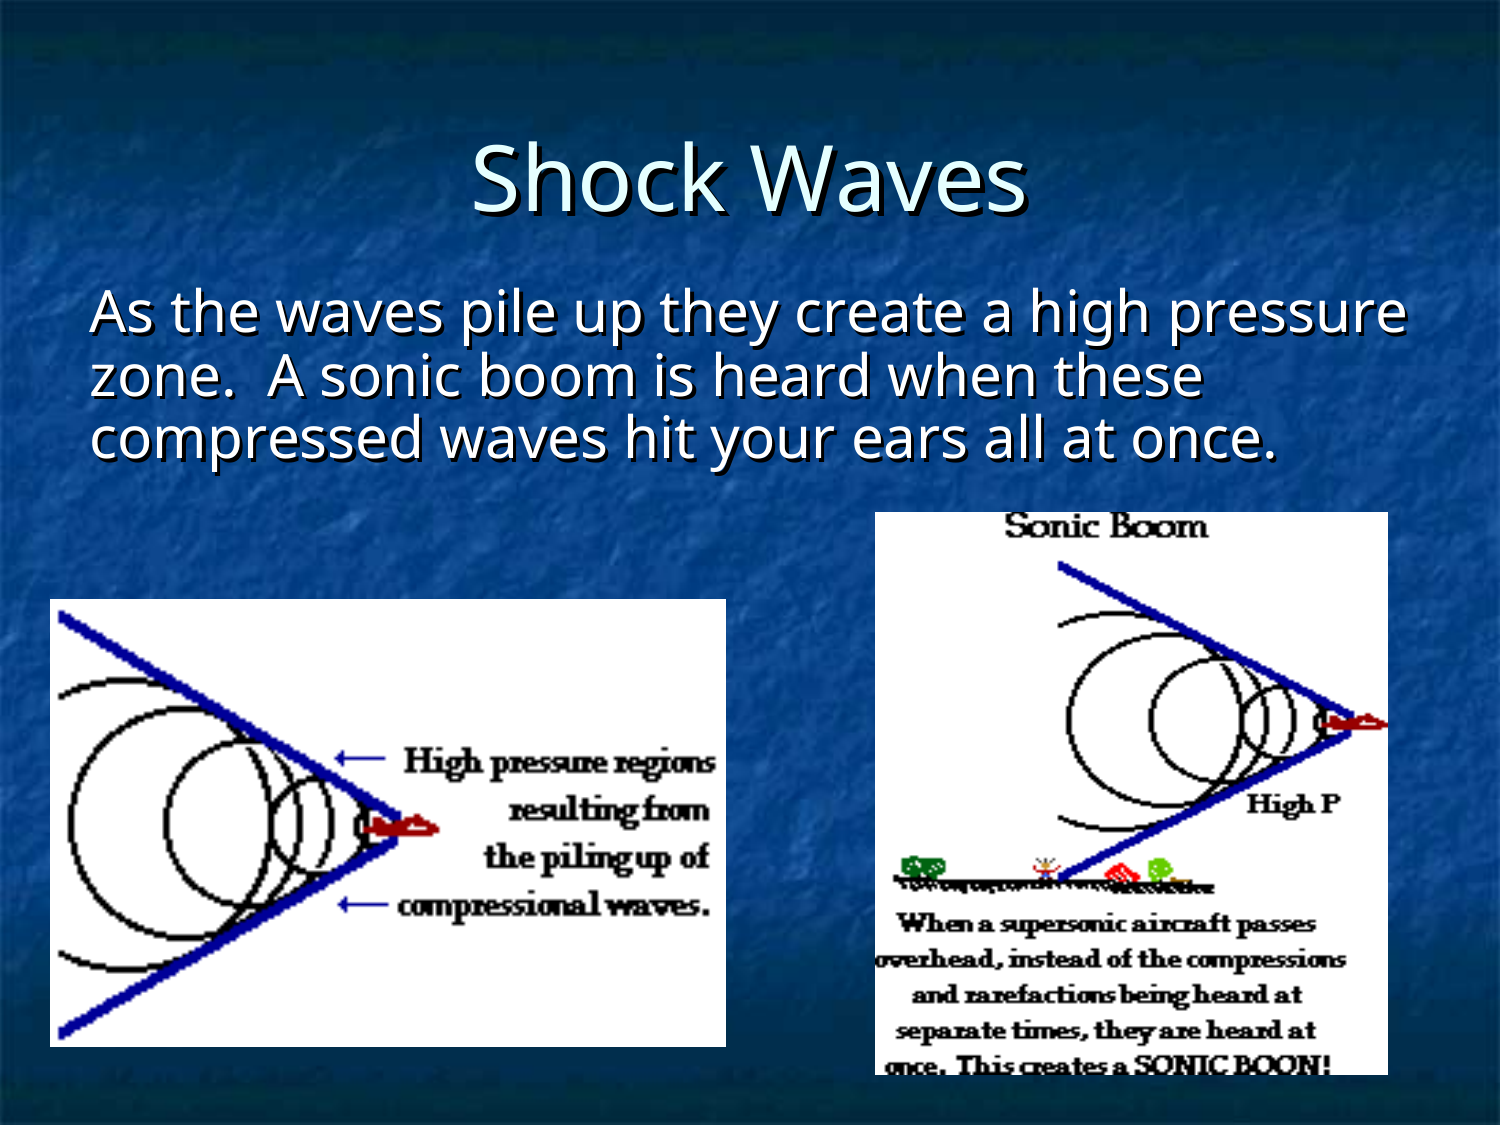

Shock Waves
As the waves pile up they create a high pressure zone. A sonic boom is heard when these compressed waves hit your ears all at once.